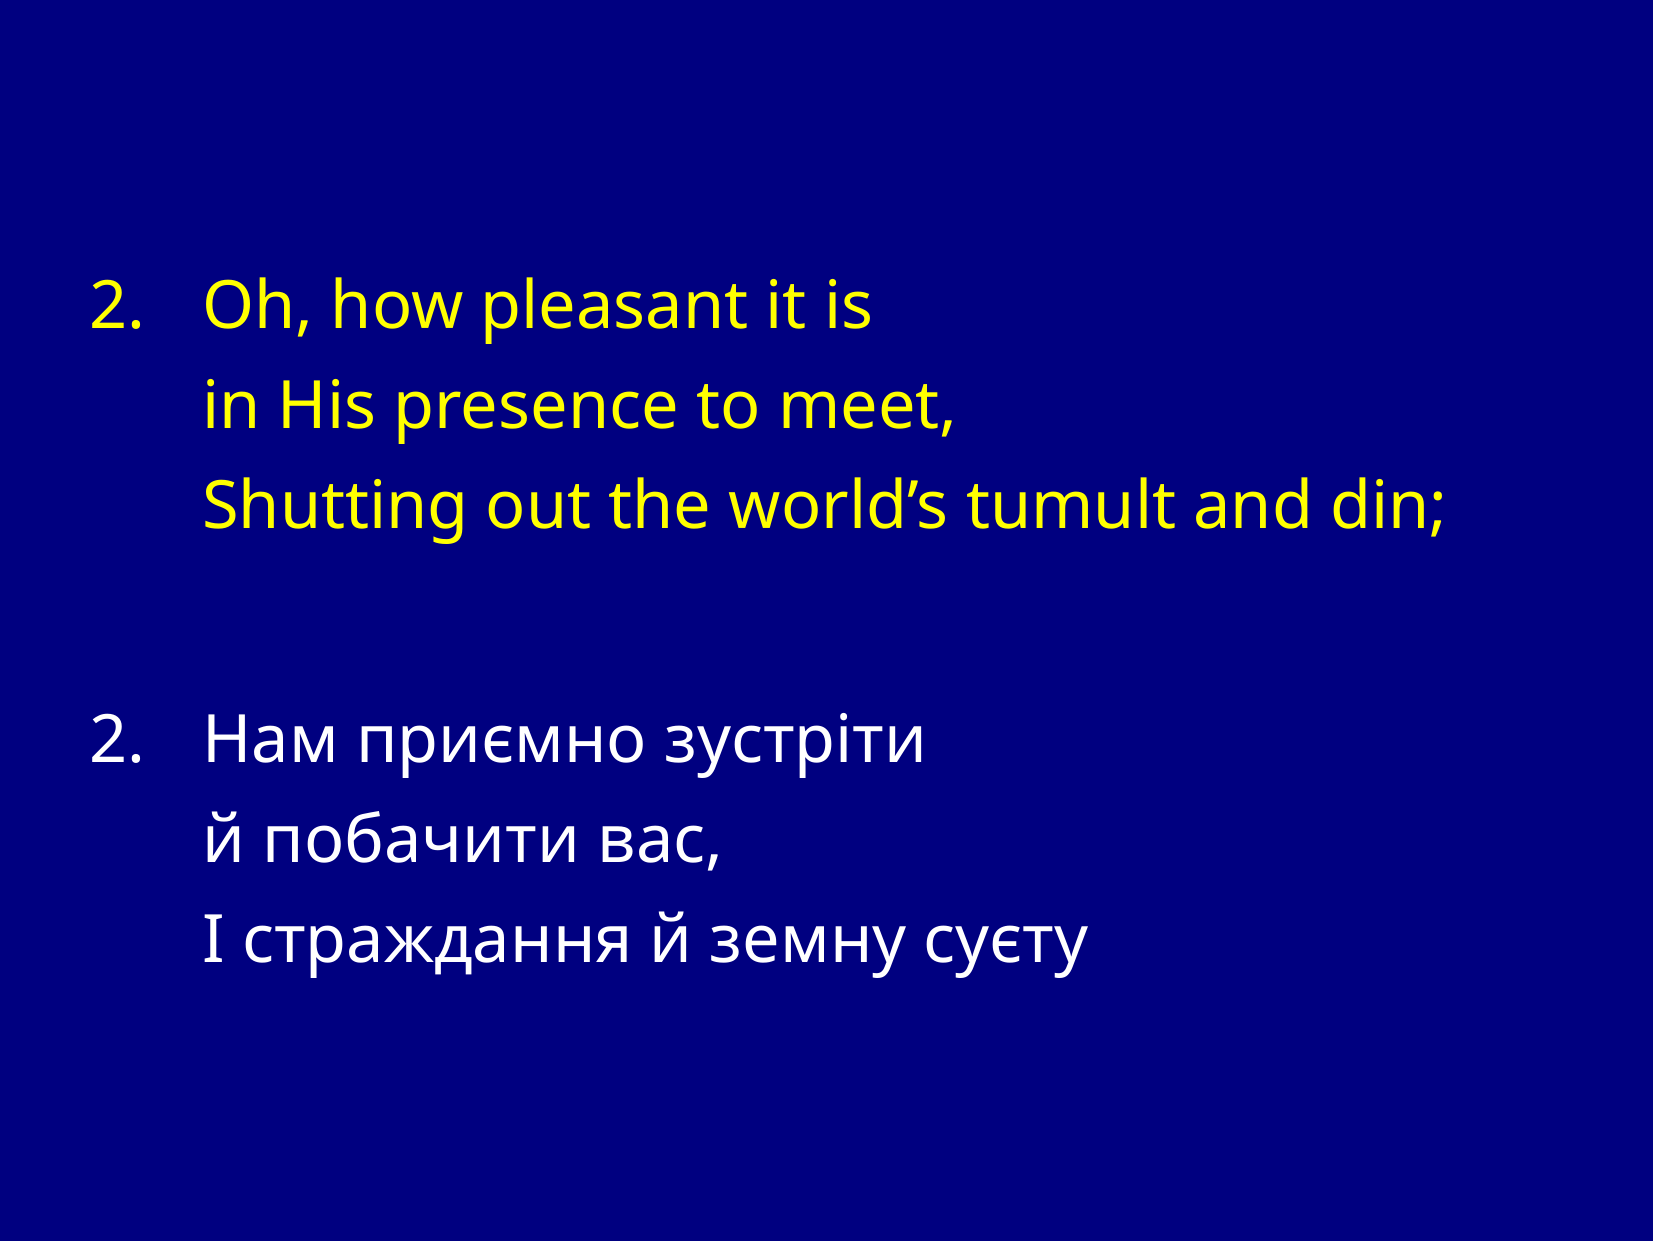

2.	Oh, how pleasant it is
	in His presence to meet,
	Shutting out the world’s tumult and din;
2.	Нам приємно зустріти
	й побачити вас,
	І страждання й земну суєту